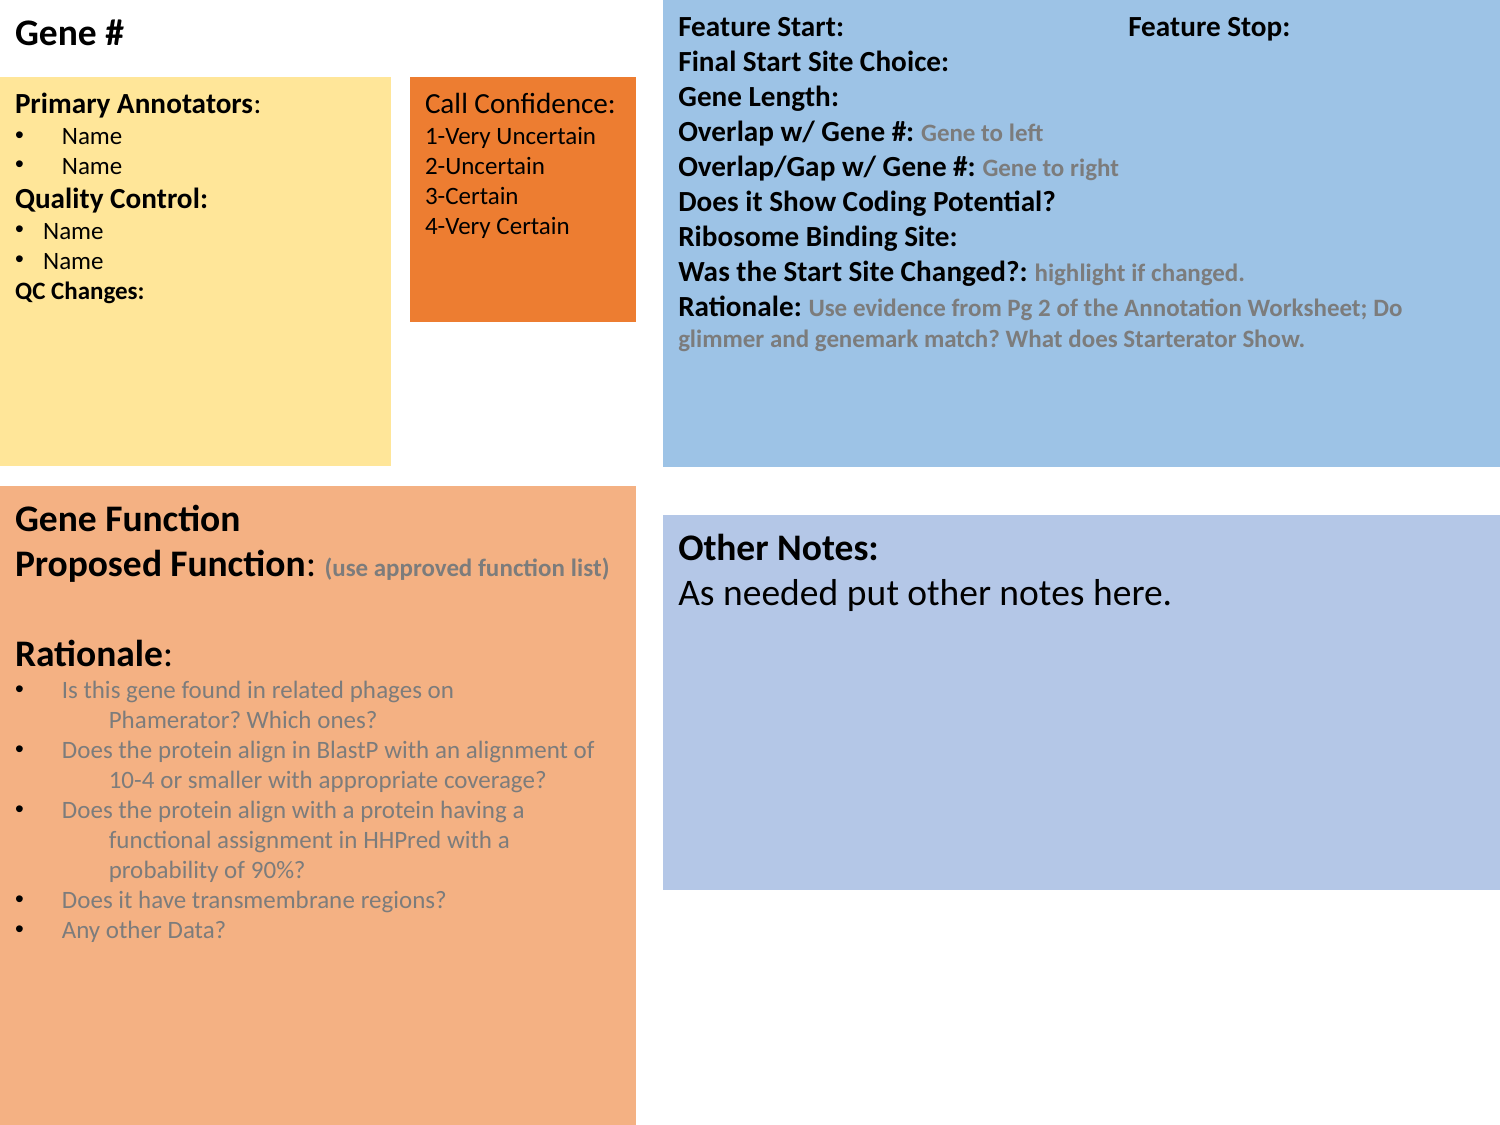

Gene #
Feature Start: 				Feature Stop:
Final Start Site Choice:
Gene Length:
Overlap w/ Gene #: Gene to left
Overlap/Gap w/ Gene #: Gene to right
Does it Show Coding Potential?
Ribosome Binding Site:
Was the Start Site Changed?: highlight if changed.
Rationale: Use evidence from Pg 2 of the Annotation Worksheet; Do glimmer and genemark match? What does Starterator Show.
Primary Annotators:
Name
Name
Quality Control:
Name
Name
QC Changes:
Call Confidence:
1-Very Uncertain
2-Uncertain
3-Certain
4-Very Certain
Gene Function
Proposed Function: (use approved function list)
Rationale:
Is this gene found in related phages on
Phamerator? Which ones?
Does the protein align in BlastP with an alignment of 10-4 or smaller with appropriate coverage?
Does the protein align with a protein having a functional assignment in HHPred with a probability of 90%?
Does it have transmembrane regions?
Any other Data?
Other Notes:
As needed put other notes here.